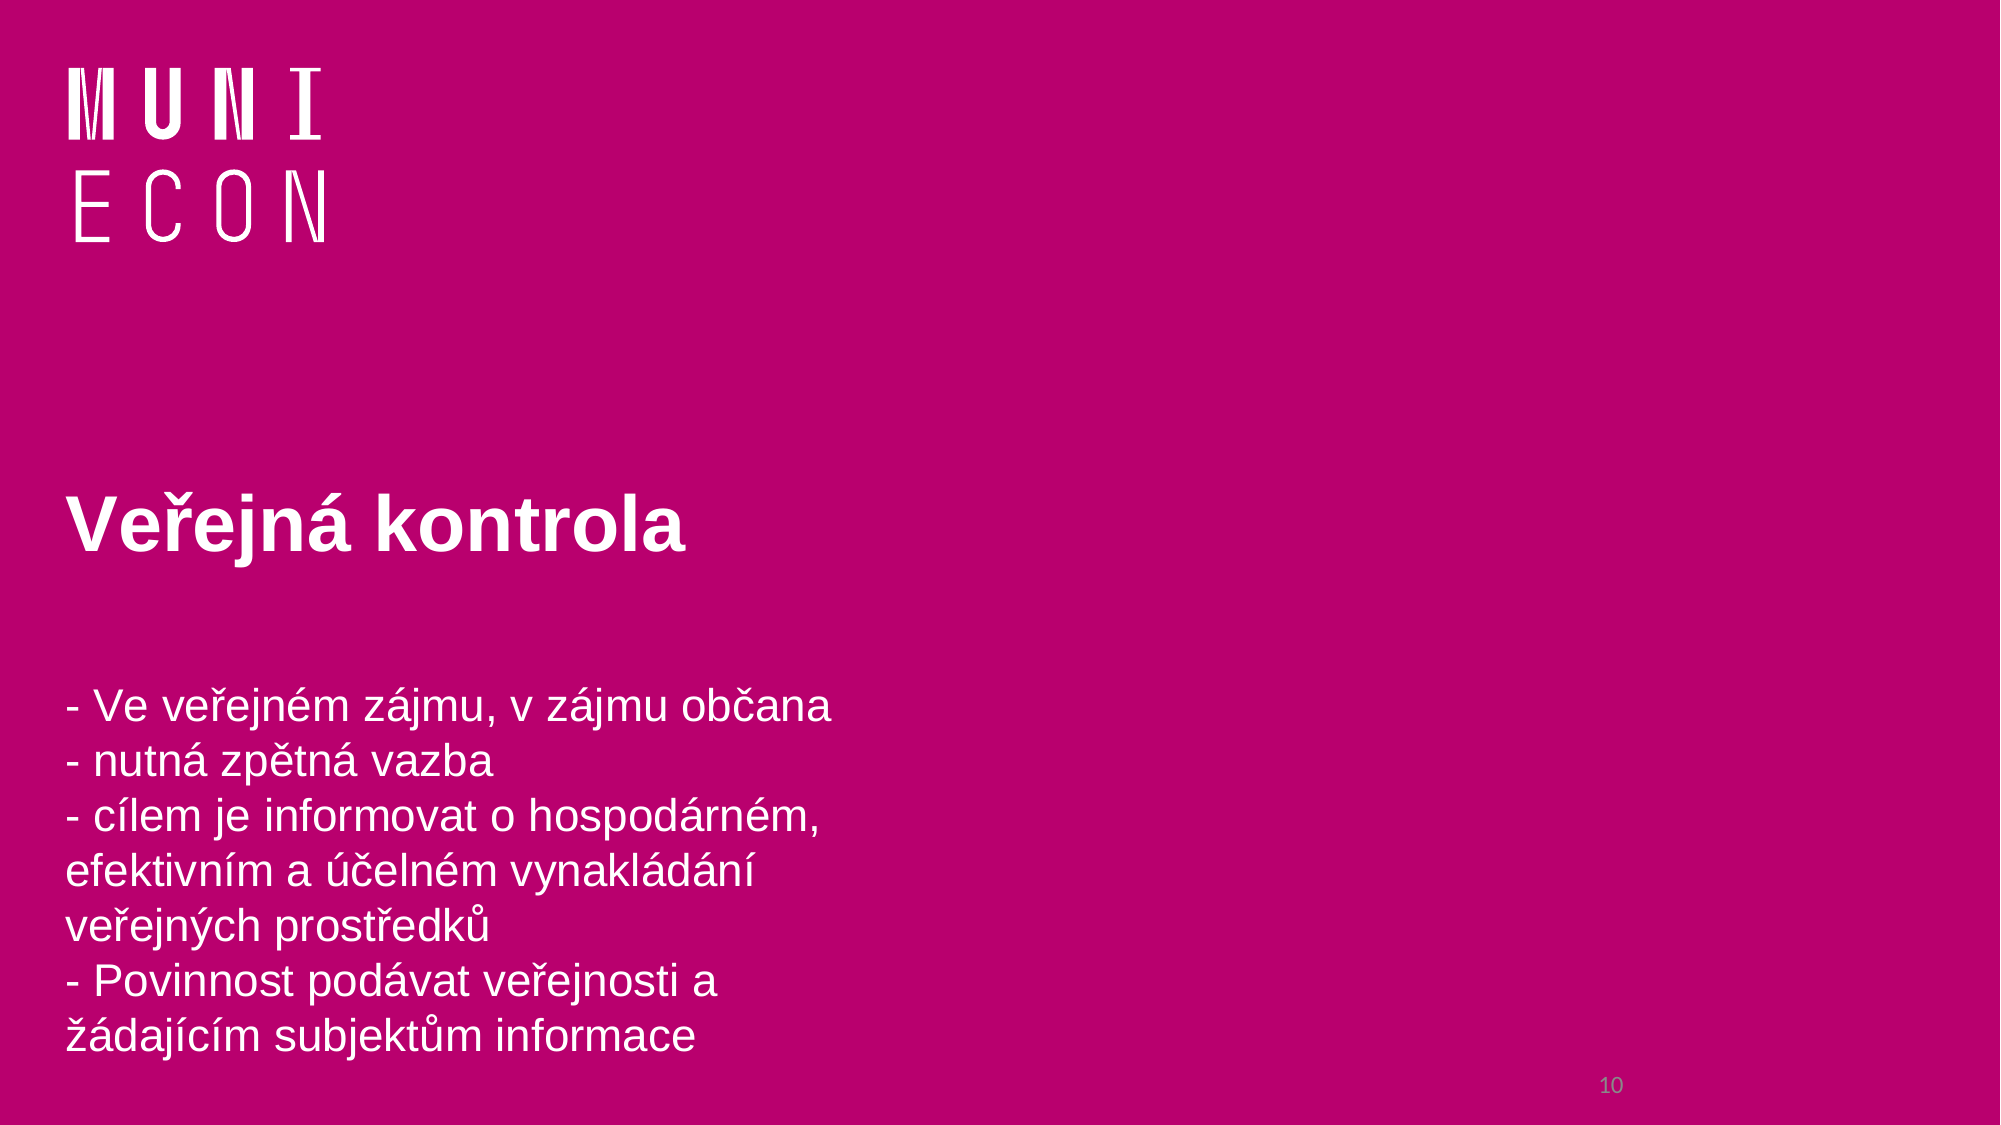

# Veřejná kontrola
- Ve veřejném zájmu, v zájmu občana
- nutná zpětná vazba
- cílem je informovat o hospodárném, efektivním a účelném vynakládání veřejných prostředků
- Povinnost podávat veřejnosti a žádajícím subjektům informace